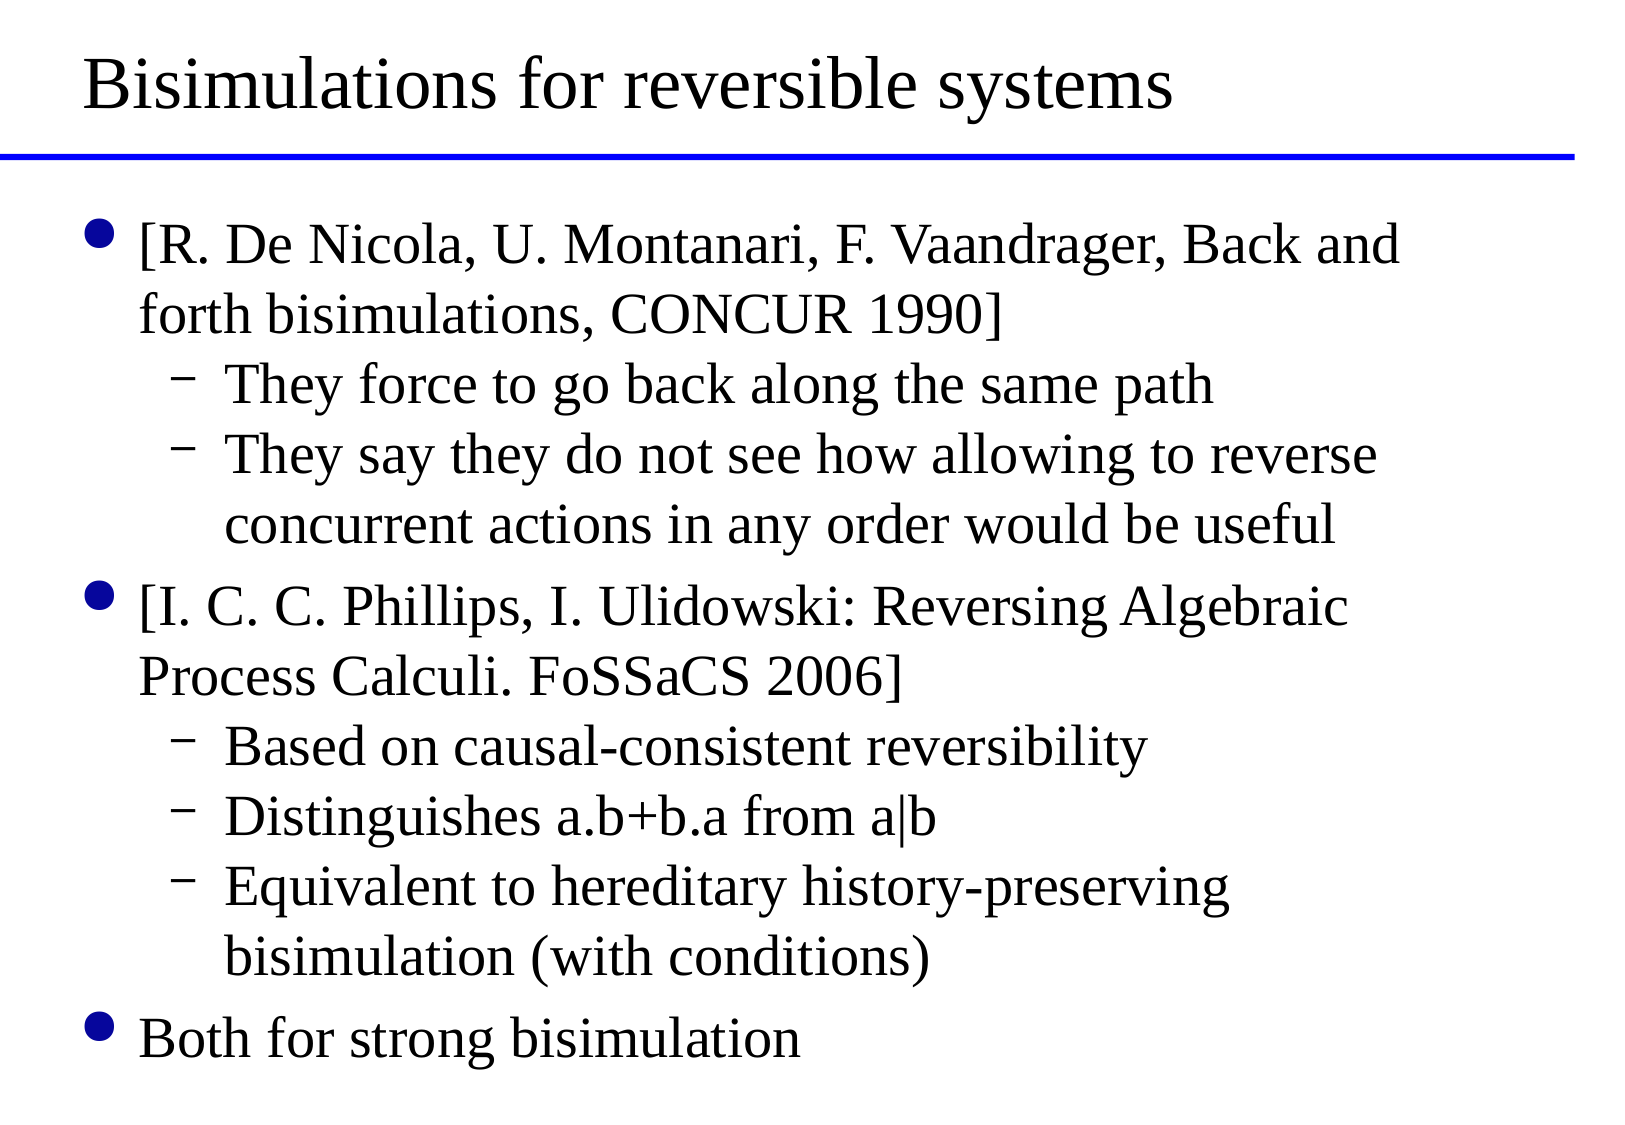

# Bisimulations for reversible systems
[R. De Nicola, U. Montanari, F. Vaandrager, Back and forth bisimulations, CONCUR 1990]
They force to go back along the same path
They say they do not see how allowing to reverse concurrent actions in any order would be useful
[I. C. C. Phillips, I. Ulidowski: Reversing Algebraic Process Calculi. FoSSaCS 2006]
Based on causal-consistent reversibility
Distinguishes a.b+b.a from a|b
Equivalent to hereditary history-preserving bisimulation (with conditions)
Both for strong bisimulation